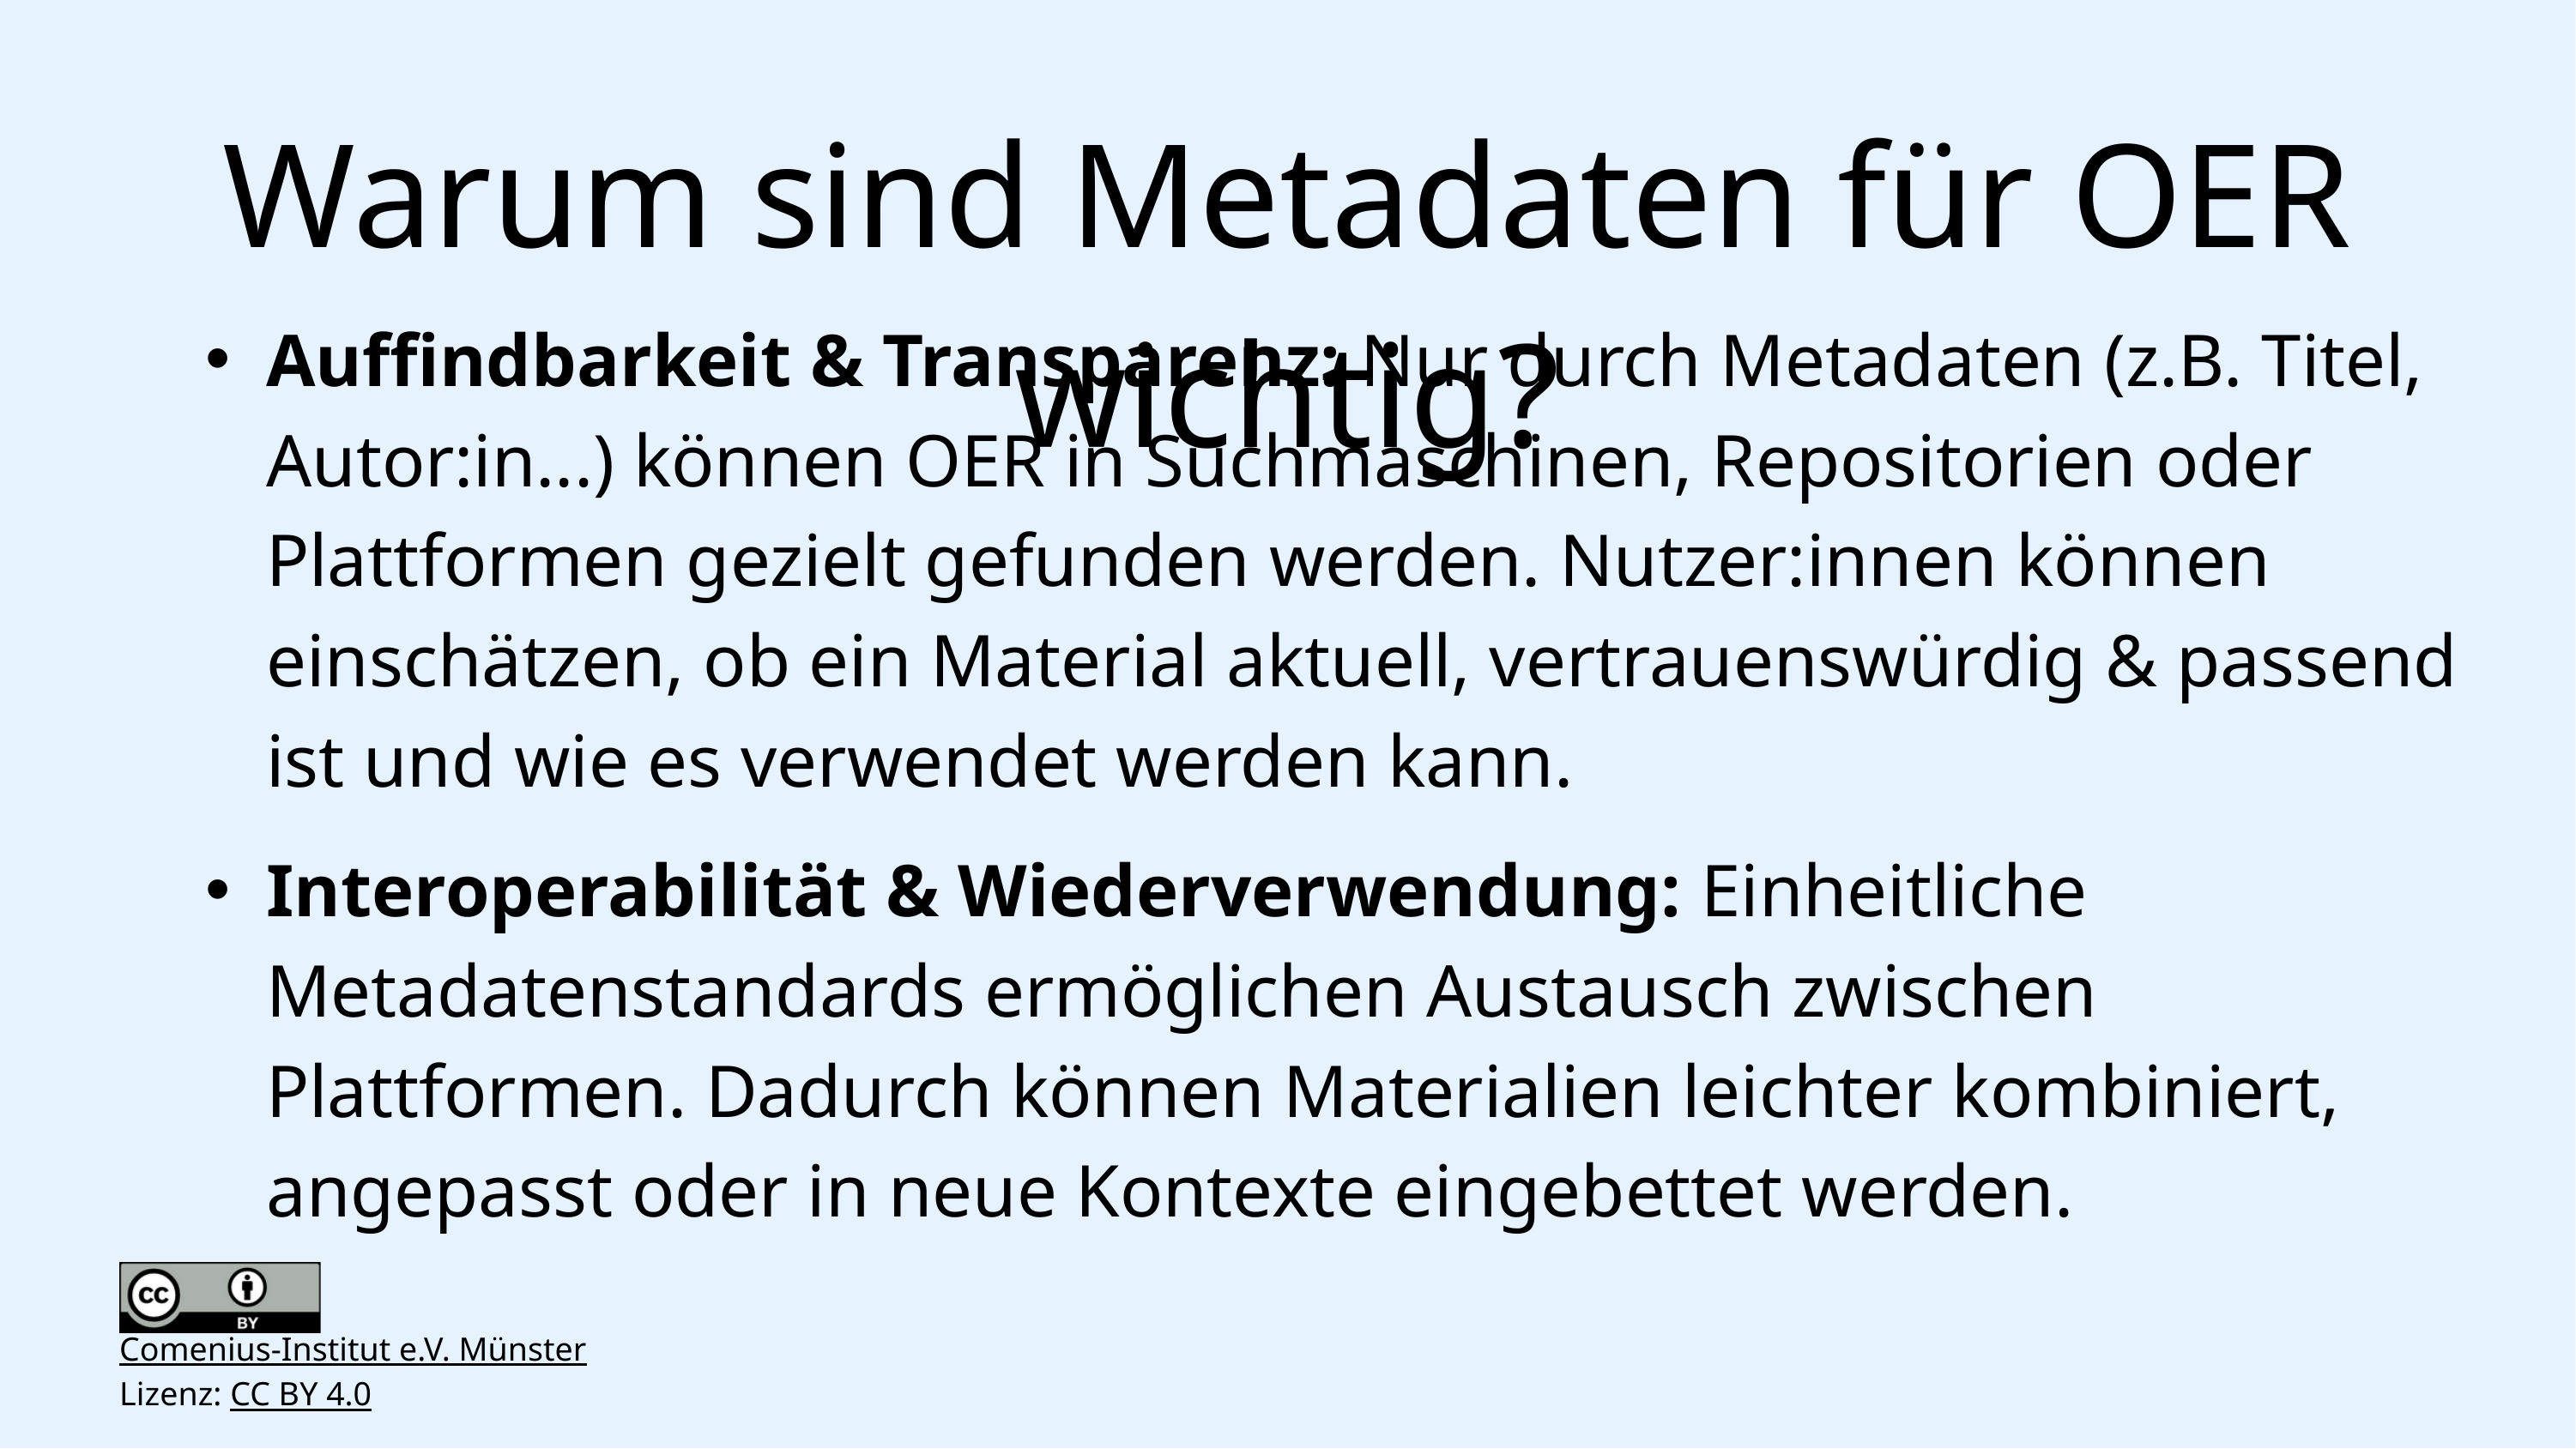

Warum sind Metadaten für OER wichtig?
Auffindbarkeit & Transparenz: Nur durch Metadaten (z.B. Titel, Autor:in...) können OER in Suchmaschinen, Repositorien oder Plattformen gezielt gefunden werden. Nutzer:innen können einschätzen, ob ein Material aktuell, vertrauenswürdig & passend ist und wie es verwendet werden kann.
Interoperabilität & Wiederverwendung: Einheitliche Metadatenstandards ermöglichen Austausch zwischen Plattformen. Dadurch können Materialien leichter kombiniert, angepasst oder in neue Kontexte eingebettet werden.
Comenius-Institut e.V. Münster
Lizenz: CC BY 4.0